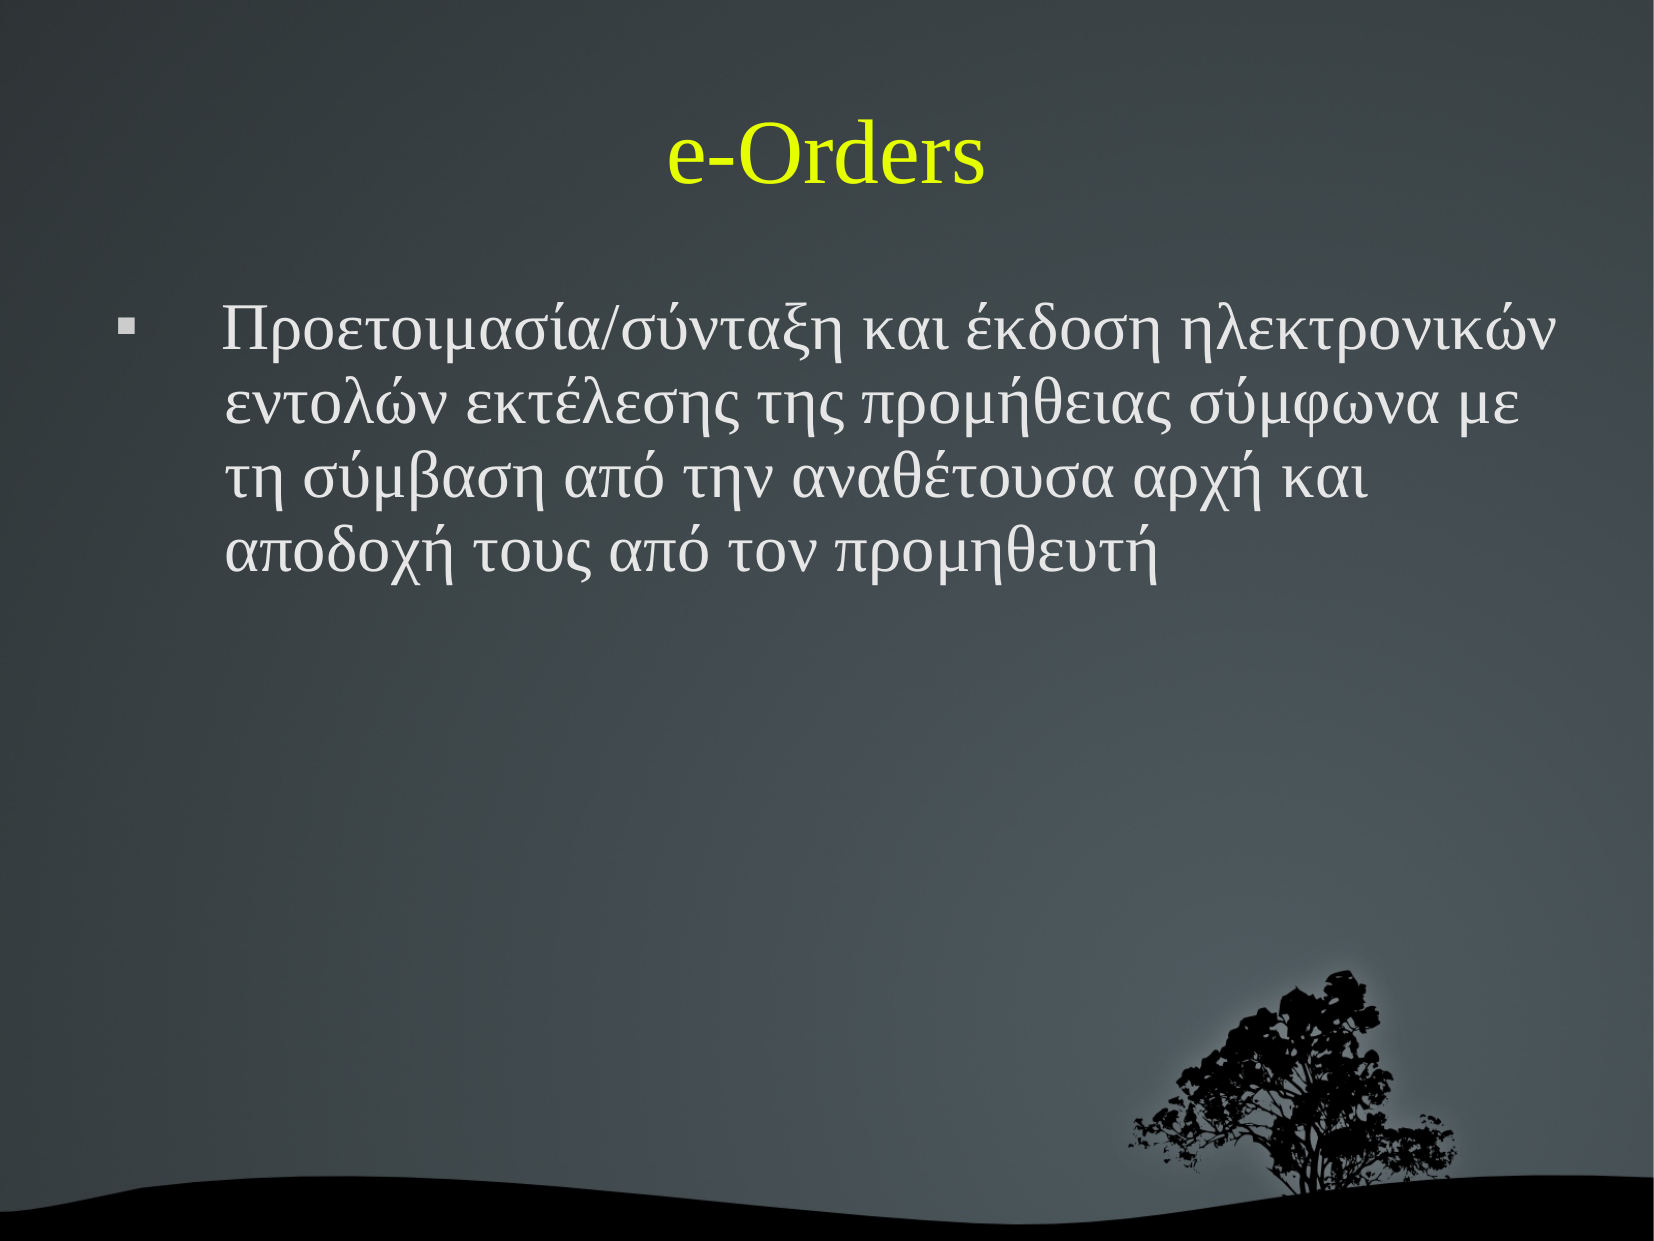

# e-Orders
 Προετοιμασία/σύνταξη και έκδοση ηλεκτρονικών εντολών εκτέλεσης της προμήθειας σύμφωνα με τη σύμβαση από την αναθέτουσα αρχή και αποδοχή τους από τον προμηθευτή